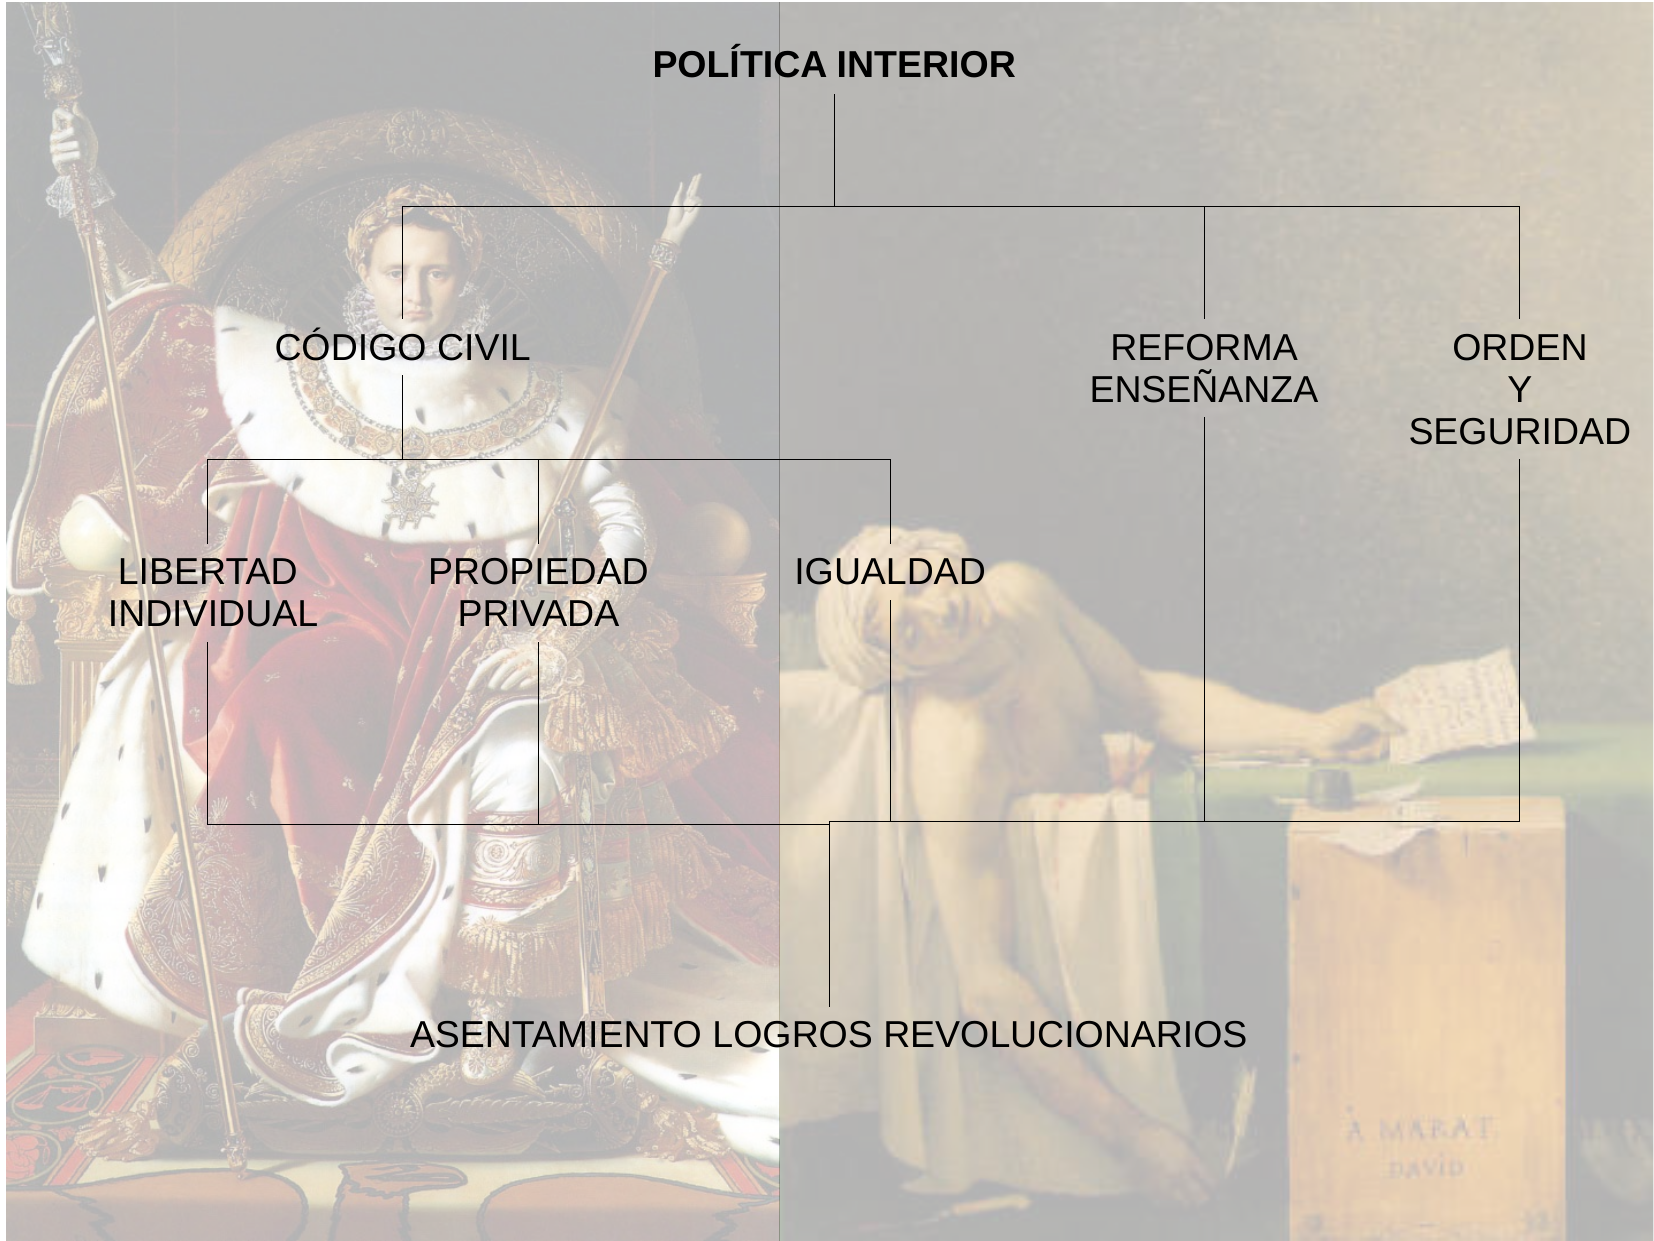

POLÍTICA INTERIOR
CÓDIGO CIVIL
REFORMA
ENSEÑANZA
ORDEN
Y
SEGURIDAD
LIBERTAD
 INDIVIDUAL
PROPIEDAD
PRIVADA
IGUALDAD
ASENTAMIENTO LOGROS REVOLUCIONARIOS